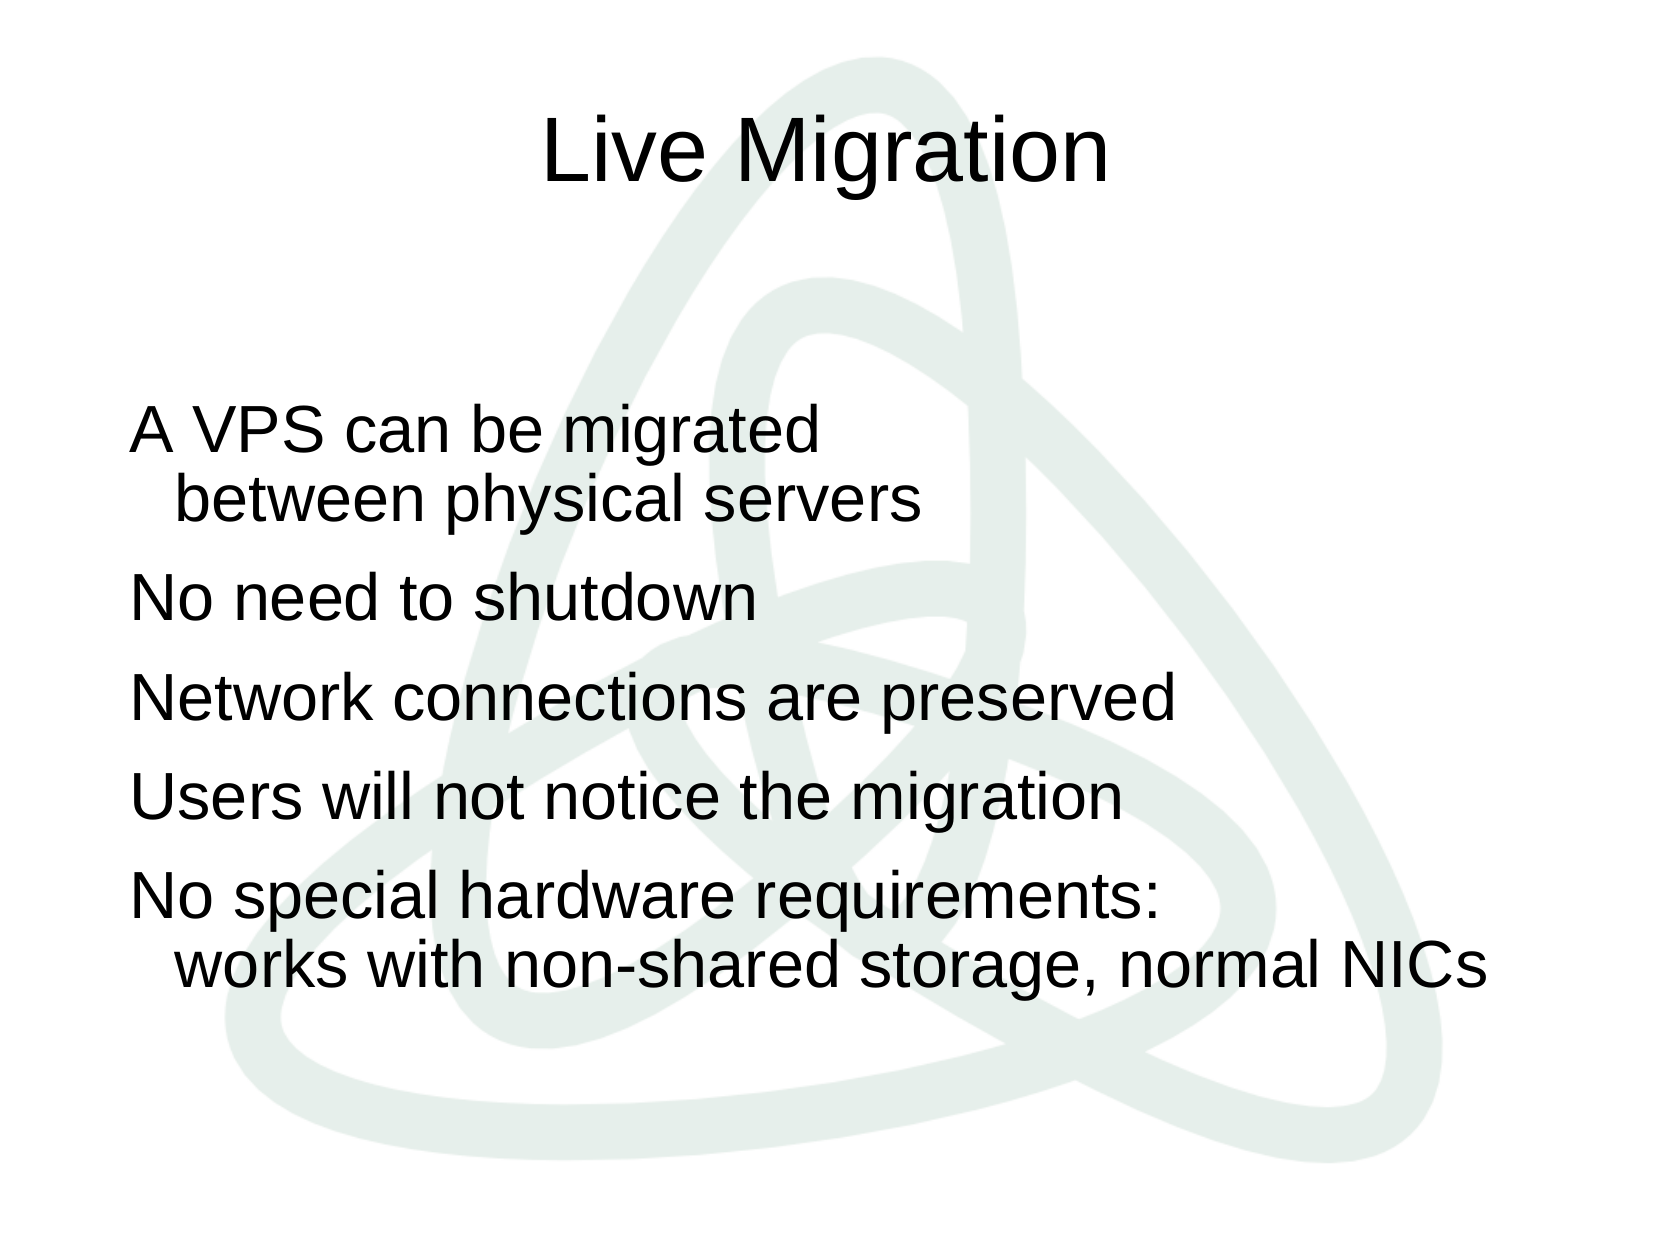

# Live Migration
A VPS can be migrated
between physical servers
No need to shutdown
Network connections are preserved
Users will not notice the migration
No special hardware requirements:
works with non-shared storage, normal NICs